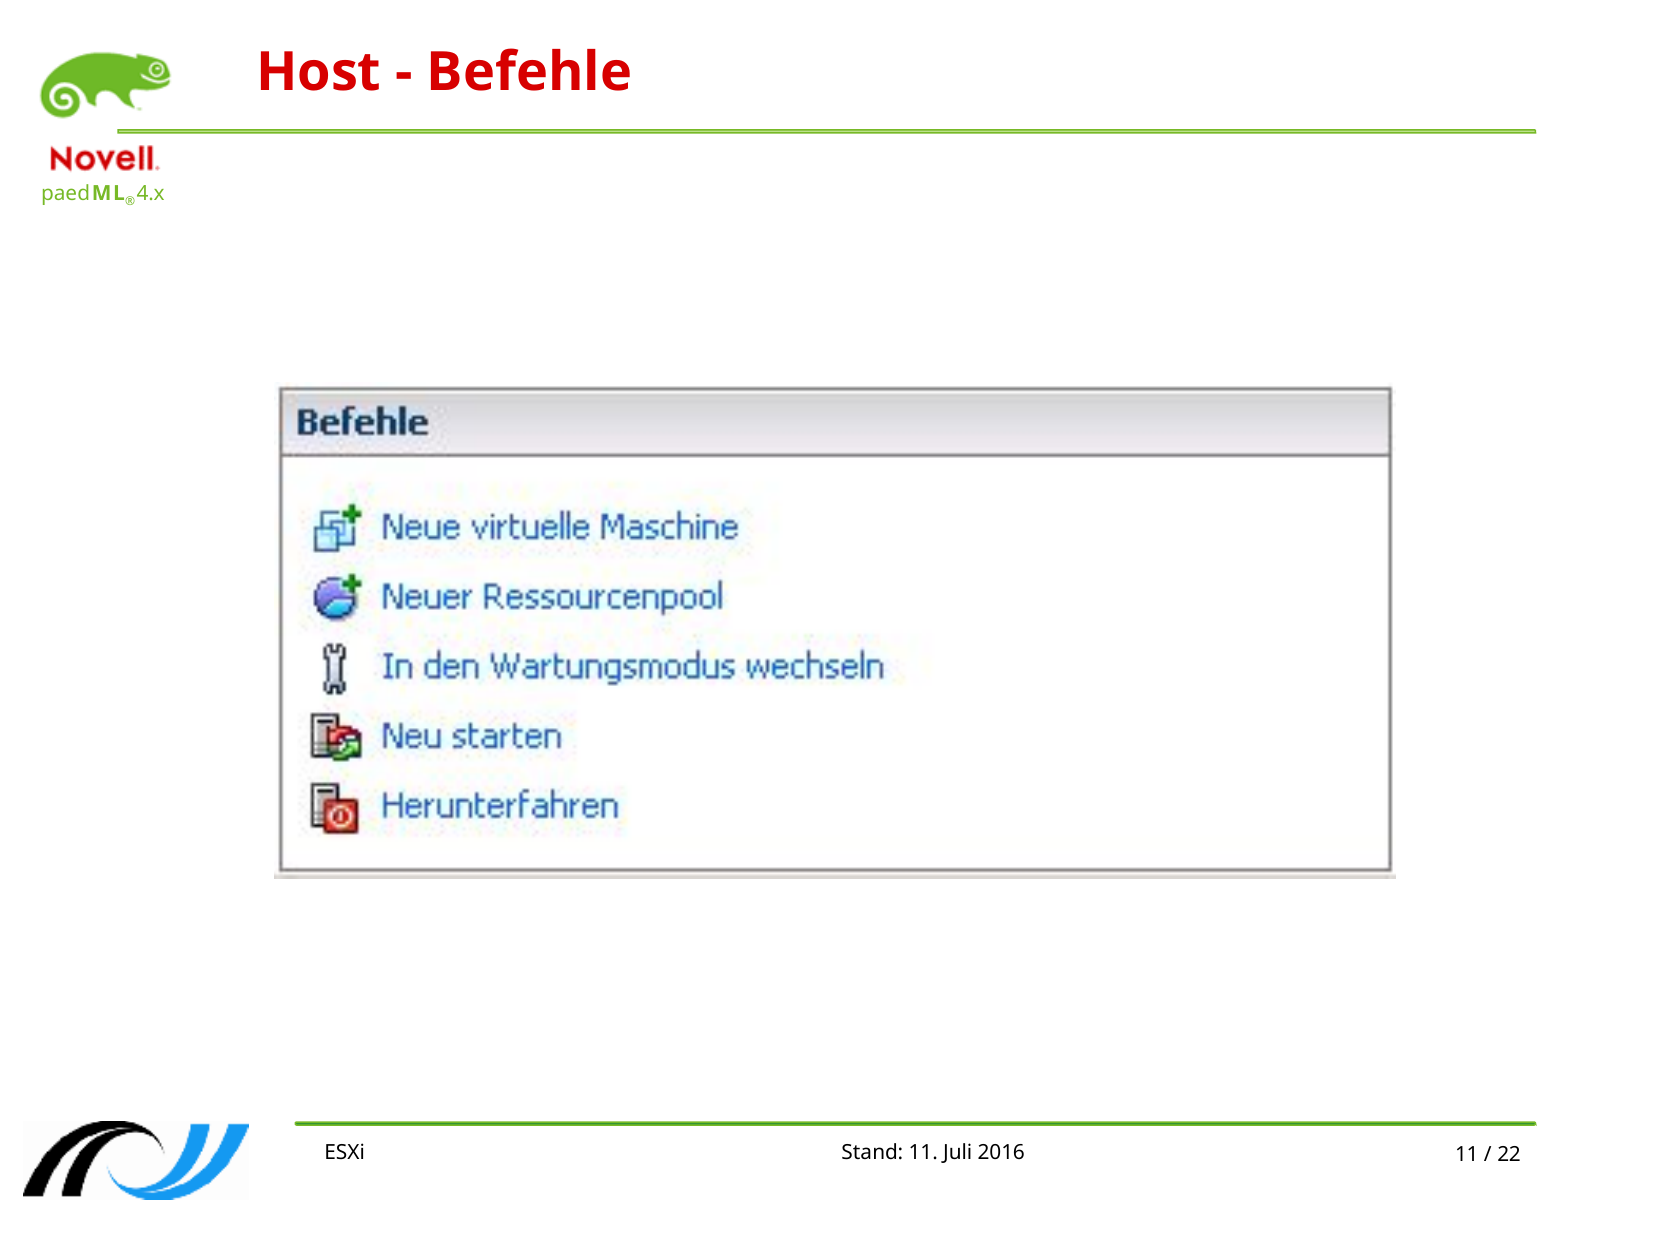

# Host - Befehle
ESXi
11. Juli 2016
11